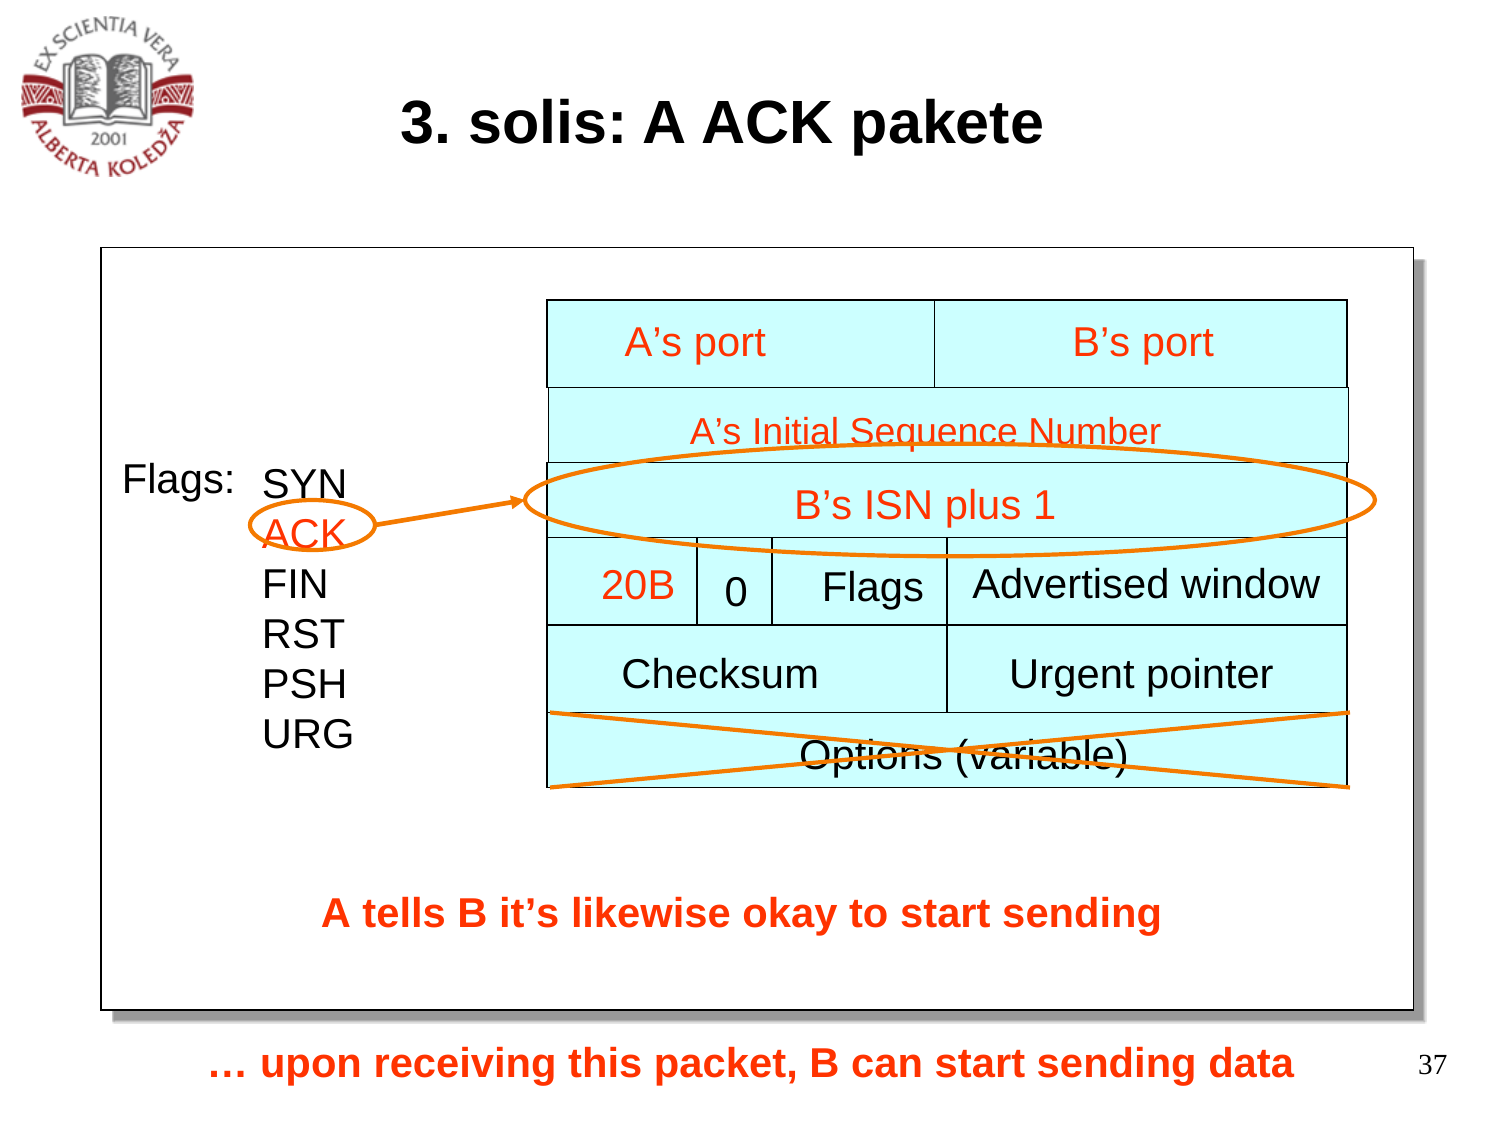

# 3. solis: A ACK pakete
A’s port
B’s port
A’s Initial Sequence Number
Flags:
SYN
ACK
FIN
RST
PSH
URG
B’s ISN plus 1
Advertised window
20B
Flags
0
Checksum
Urgent pointer
Options (variable)
A tells B it’s likewise okay to start sending
… upon receiving this packet, B can start sending data